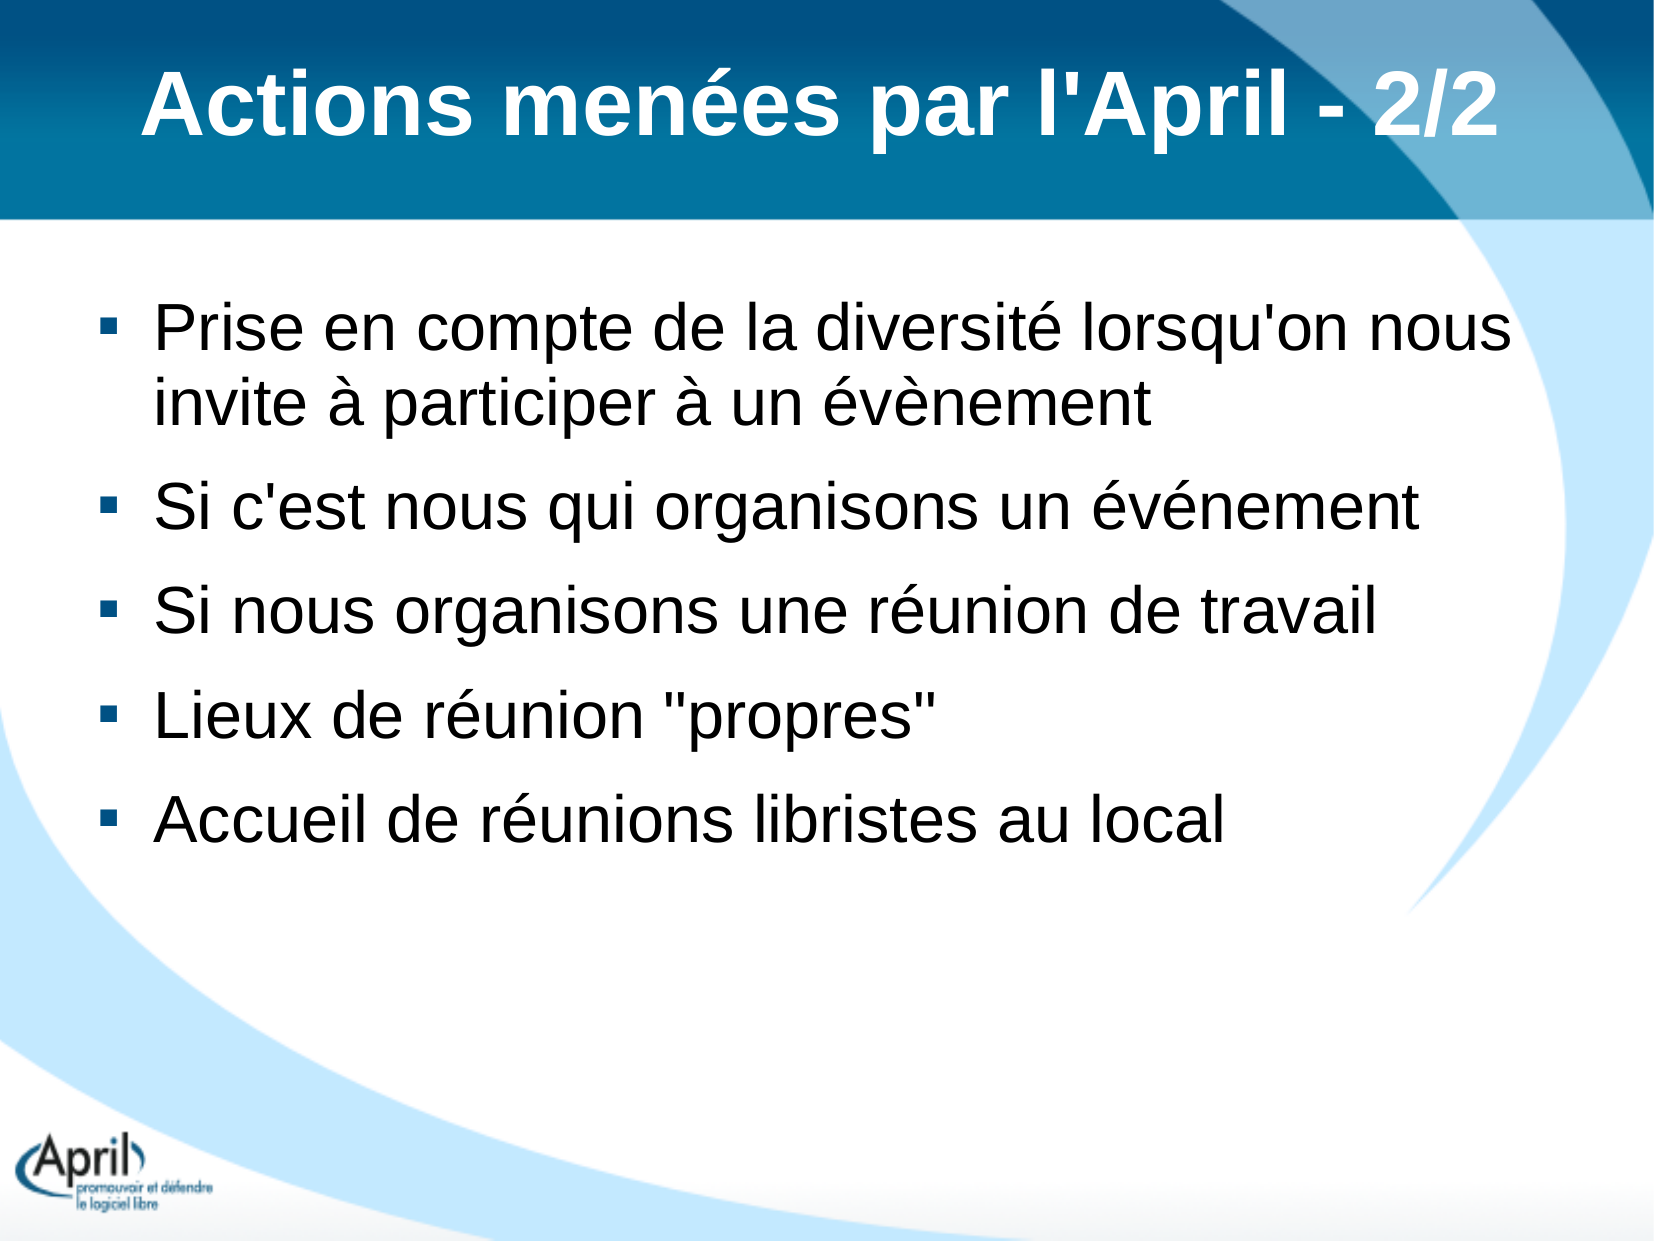

# Actions menées par l'April - 2/2
Prise en compte de la diversité lorsqu'on nous invite à participer à un évènement
Si c'est nous qui organisons un événement
Si nous organisons une réunion de travail
Lieux de réunion "propres"
Accueil de réunions libristes au local